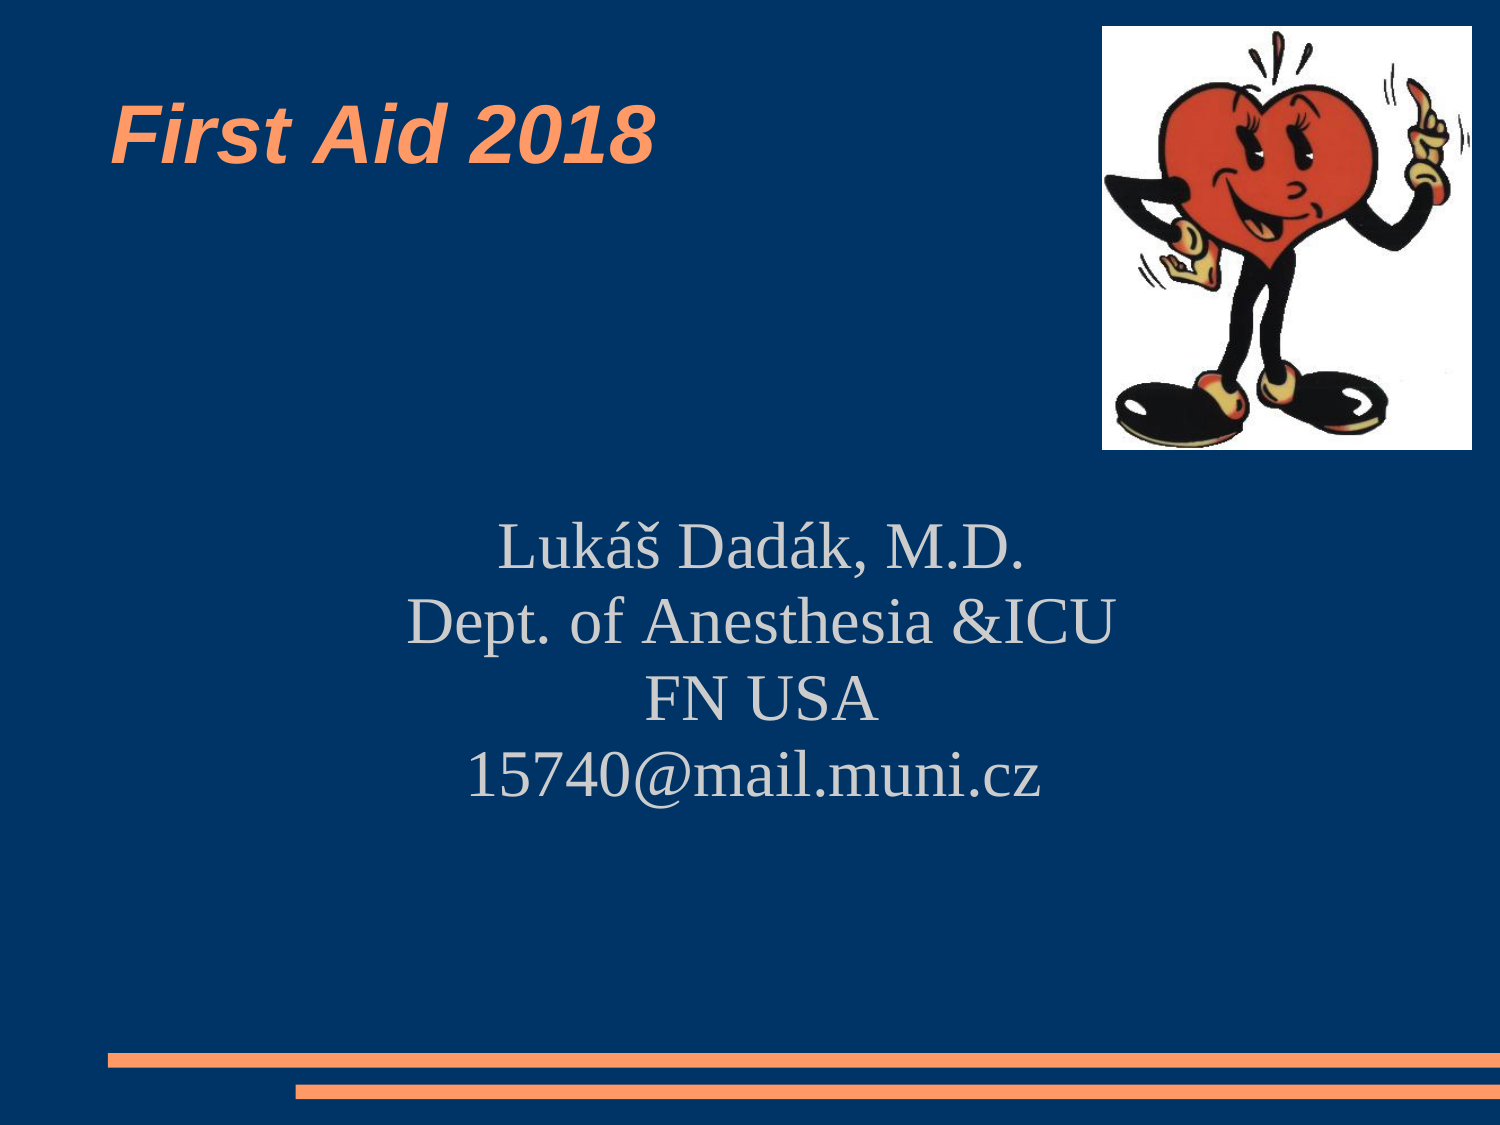

# First Aid 2018
Lukáš Dadák, M.D.
Dept. of Anesthesia &ICU
FN USA
15740@mail.muni.cz